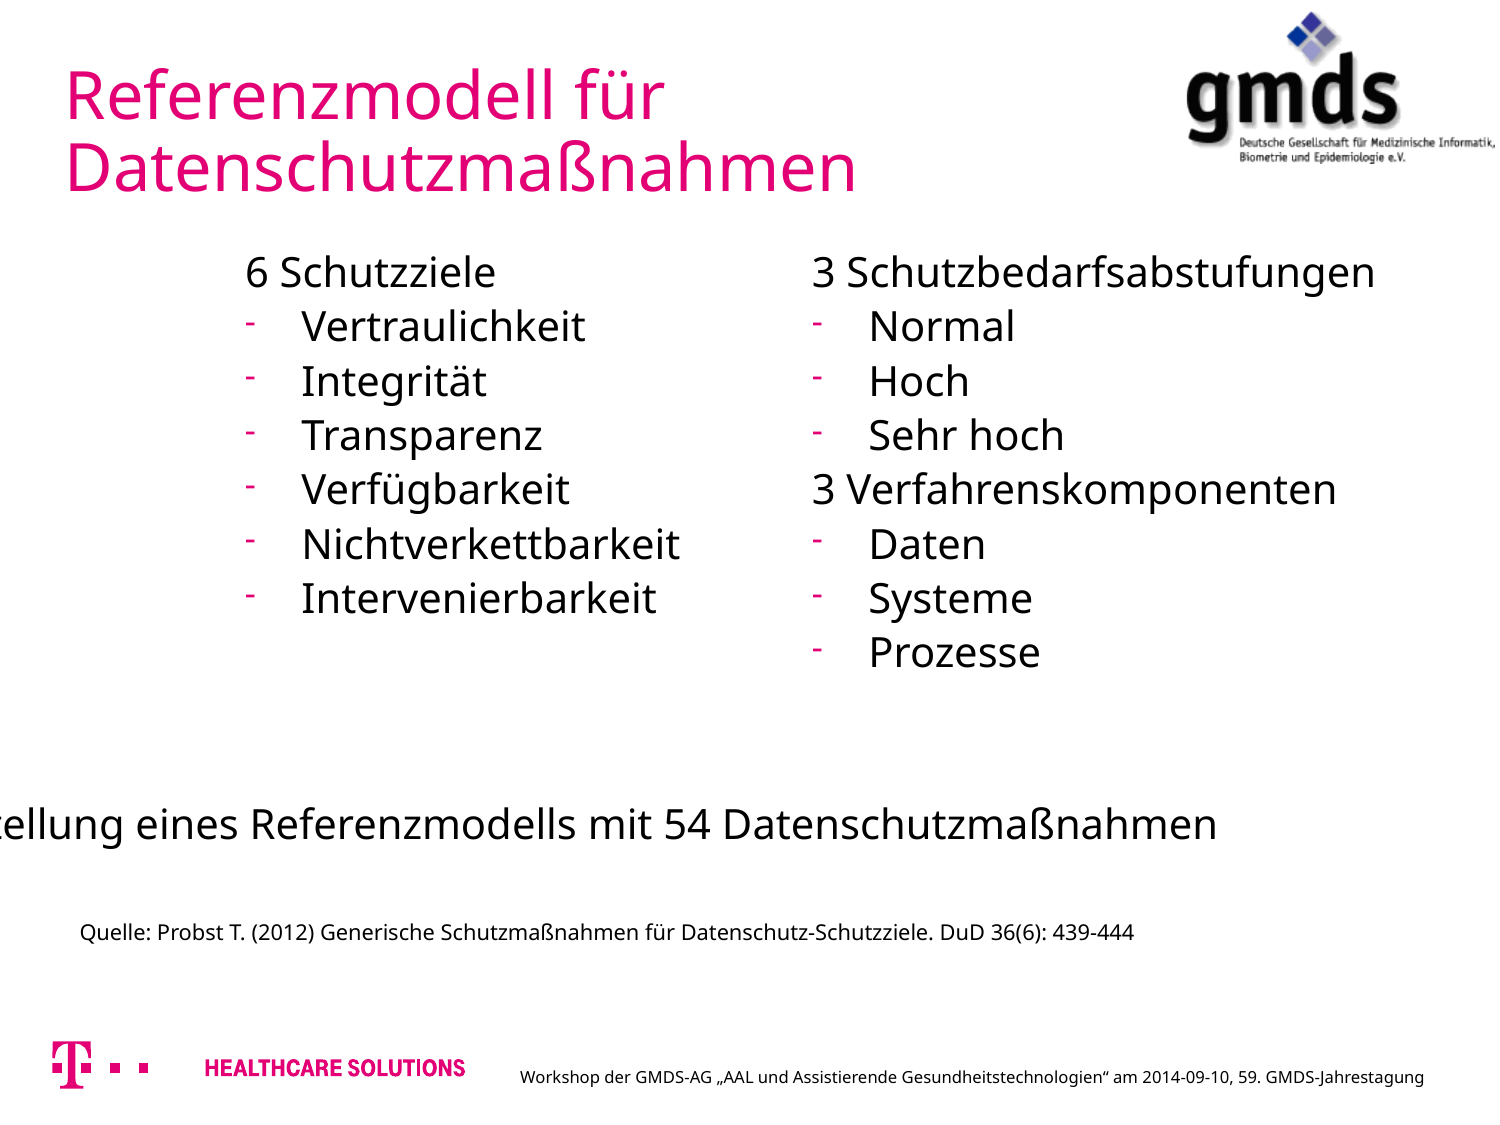

# Referenzmodell für Datenschutzmaßnahmen
6 Schutzziele
Vertraulichkeit
Integrität
Transparenz
Verfügbarkeit
Nichtverkettbarkeit
Intervenierbarkeit
3 Schutzbedarfsabstufungen
Normal
Hoch
Sehr hoch
3 Verfahrenskomponenten
Daten
Systeme
Prozesse
 Erstellung eines Referenzmodells mit 54 Datenschutzmaßnahmen
Quelle: Probst T. (2012) Generische Schutzmaßnahmen für Datenschutz-Schutzziele. DuD 36(6): 439-444
Workshop der GMDS-AG „AAL und Assistierende Gesundheitstechnologien“ am 2014-09-10, 59. GMDS-Jahrestagung